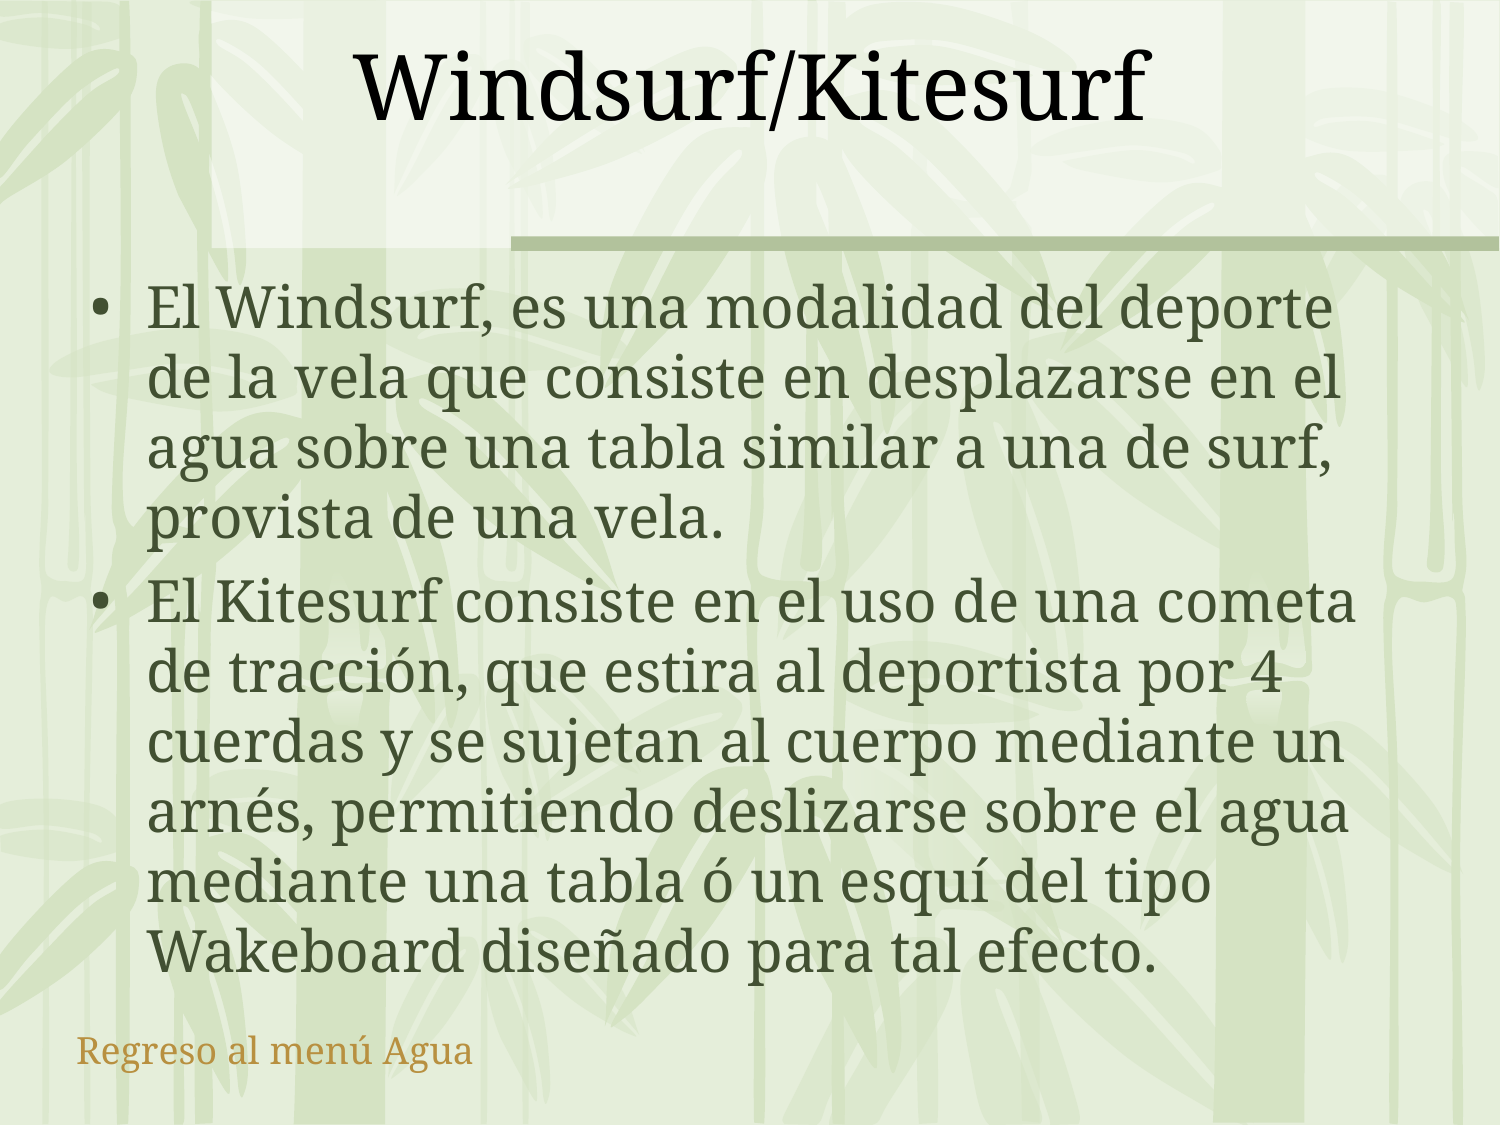

# Windsurf/Kitesurf
El Windsurf, es una modalidad del deporte de la vela que consiste en desplazarse en el agua sobre una tabla similar a una de surf, provista de una vela.
El Kitesurf consiste en el uso de una cometa de tracción, que estira al deportista por 4 cuerdas y se sujetan al cuerpo mediante un arnés, permitiendo deslizarse sobre el agua mediante una tabla ó un esquí del tipo Wakeboard diseñado para tal efecto.
Regreso al menú Agua